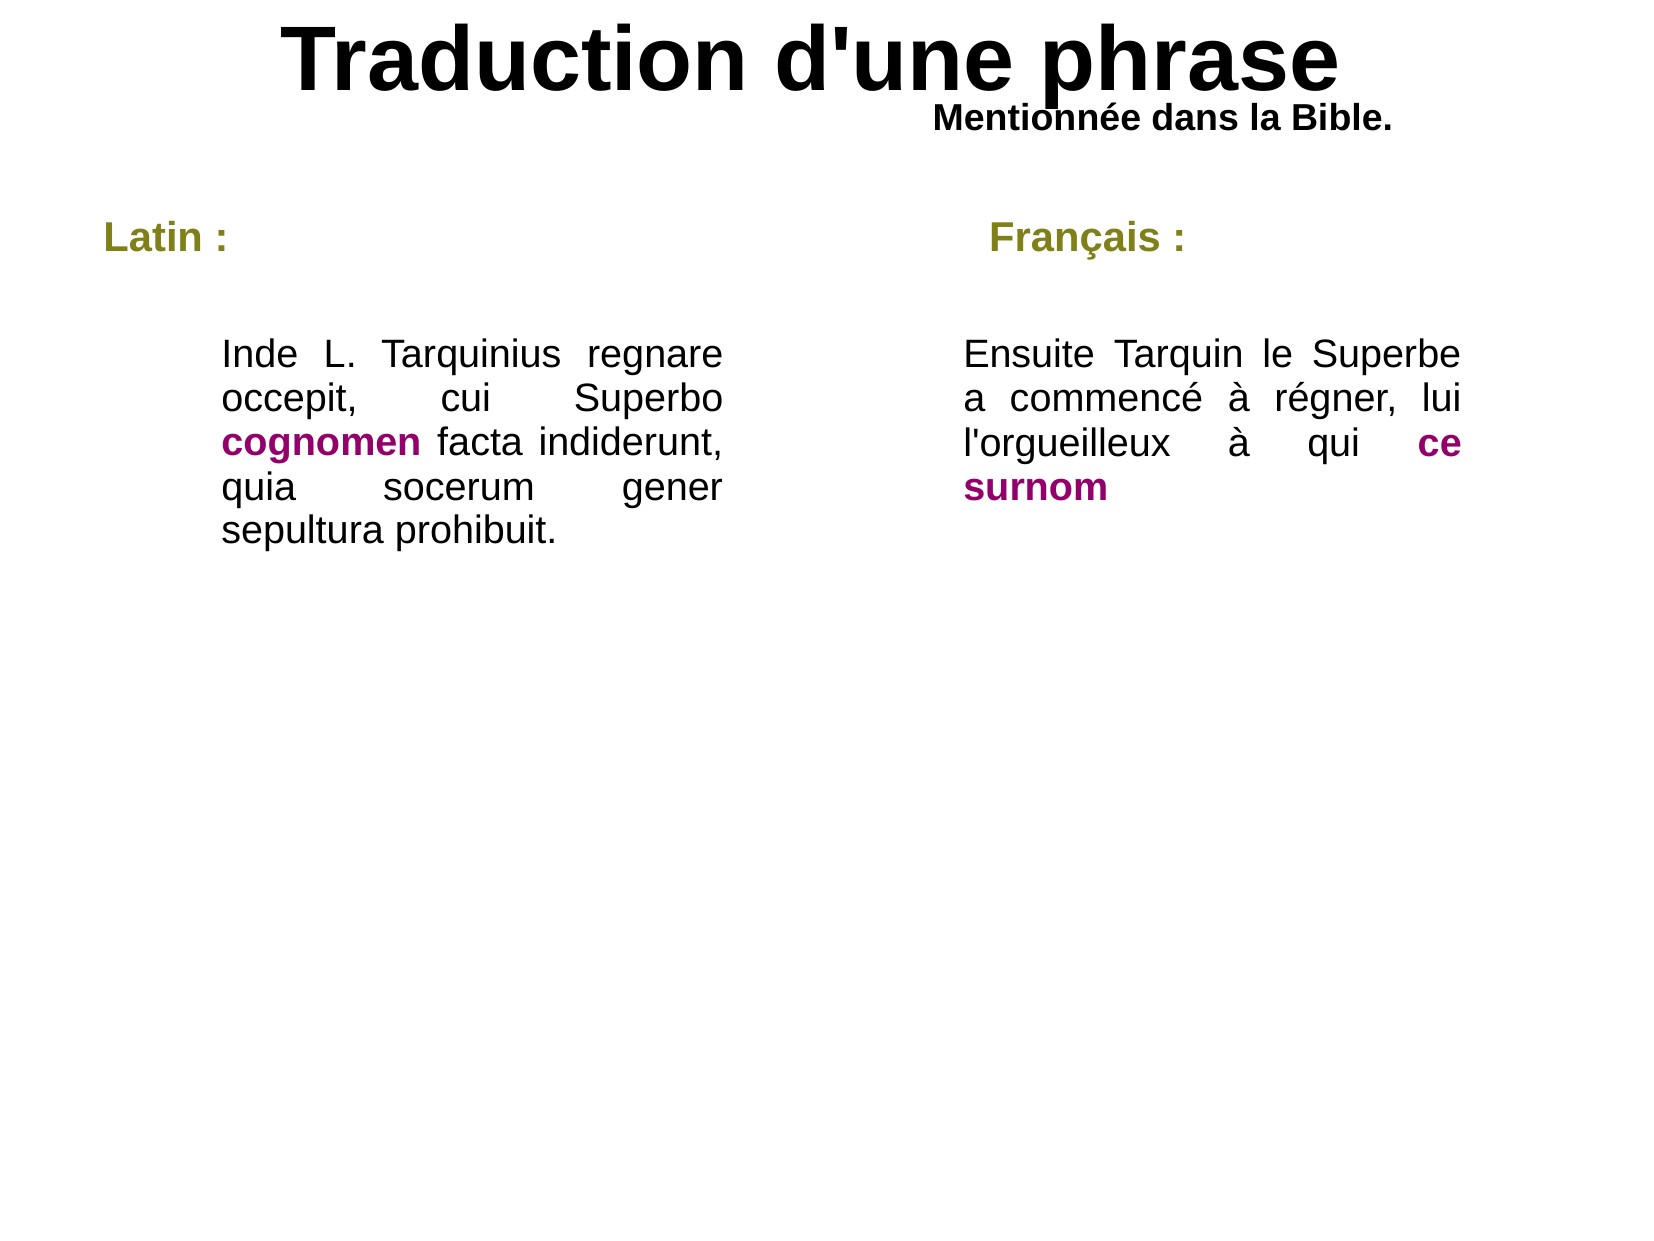

Traduction d'une phrase
Mentionnée dans la Bible.
Latin :
Français :
Inde L. Tarquinius regnare occepit, cui Superbo cognomen facta indiderunt, quia socerum gener sepultura prohibuit.
Ensuite Tarquin le Superbe a commencé à régner, lui l'orgueilleux à qui ce surnom